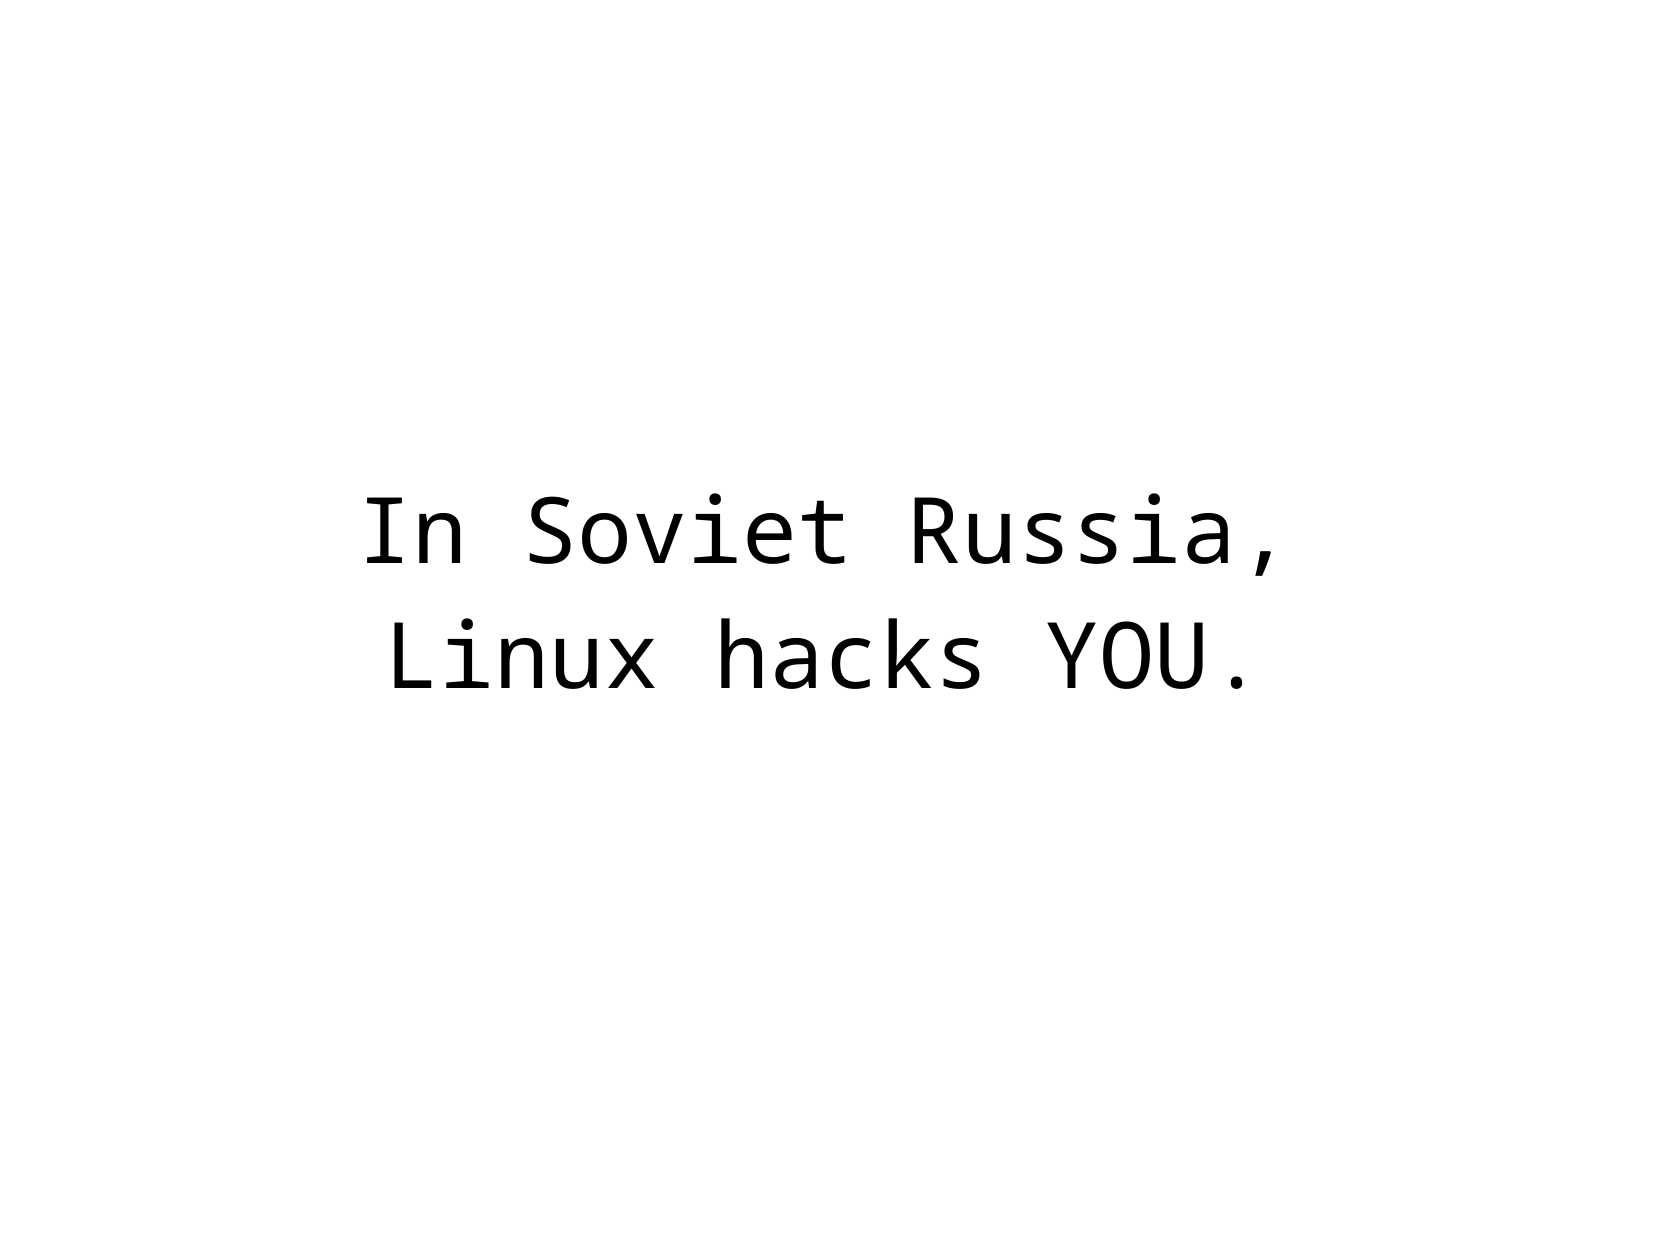

# In Soviet Russia, Linux hacks YOU.